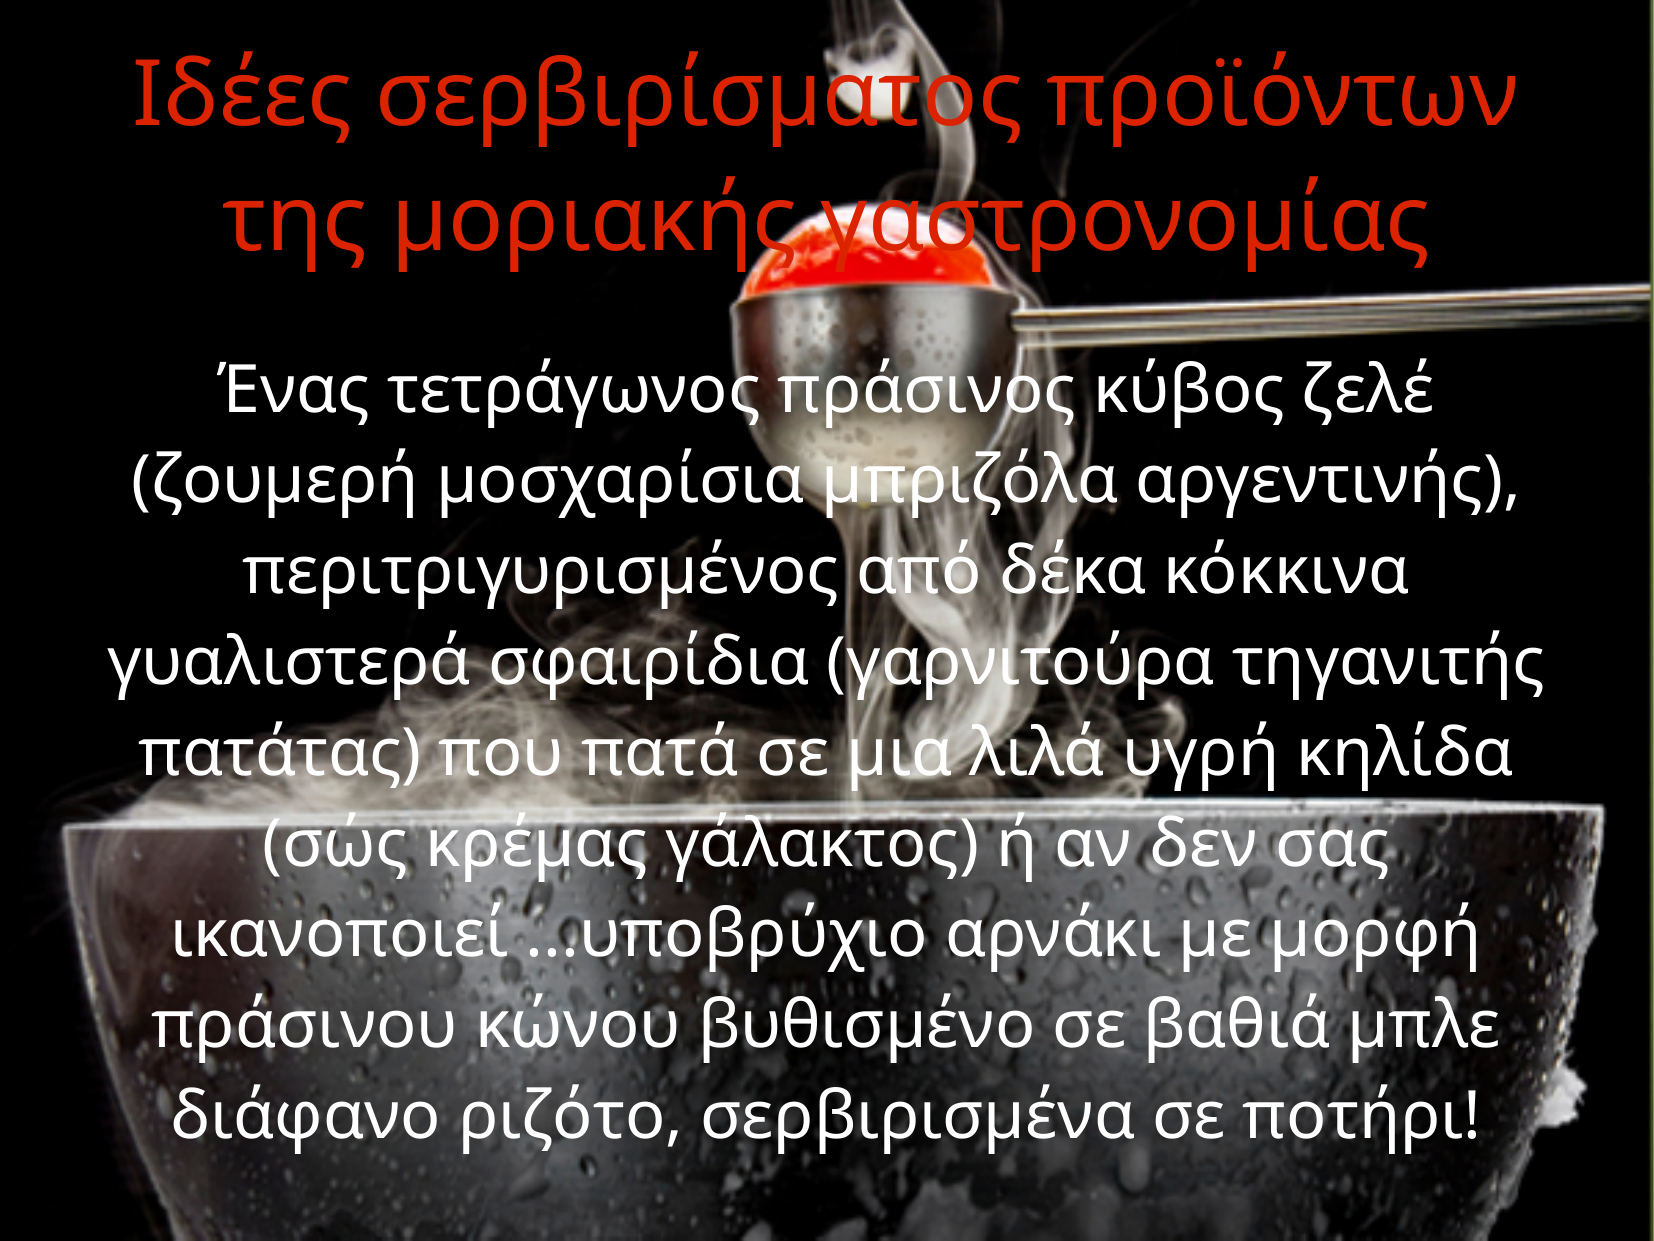

# Ιδέες σερβιρίσματος προϊόντων της μοριακής γαστρονομίας
Ένας τετράγωνος πράσινος κύβος ζελέ (ζουμερή μοσχαρίσια μπριζόλα αργεντινής), περιτριγυρισμένος από δέκα κόκκινα γυαλιστερά σφαιρίδια (γαρνιτούρα τηγανιτής πατάτας) που πατά σε μια λιλά υγρή κηλίδα (σώς κρέμας γάλακτος) ή αν δεν σας ικανοποιεί ...υποβρύχιο αρνάκι με μορφή πράσινου κώνου βυθισμένο σε βαθιά μπλε διάφανο ριζότο, σερβιρισμένα σε ποτήρι!